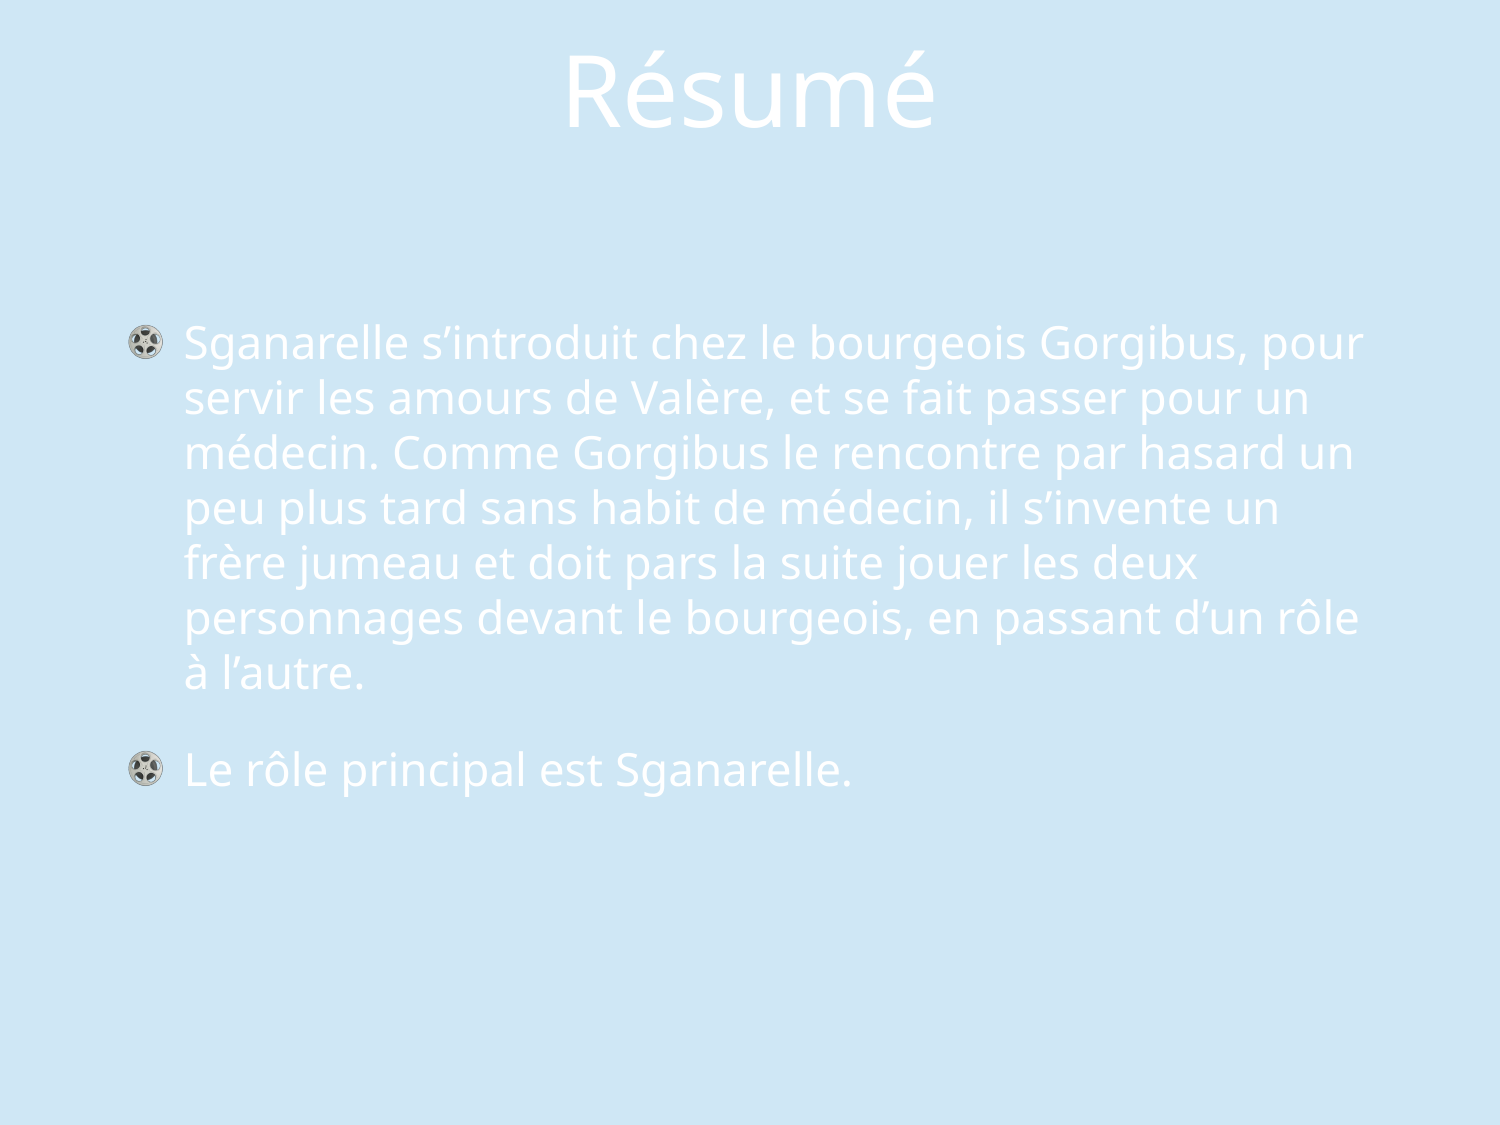

# Résumé
Sganarelle s’introduit chez le bourgeois Gorgibus, pour servir les amours de Valère, et se fait passer pour un médecin. Comme Gorgibus le rencontre par hasard un peu plus tard sans habit de médecin, il s’invente un frère jumeau et doit pars la suite jouer les deux personnages devant le bourgeois, en passant d’un rôle à l’autre.
Le rôle principal est Sganarelle.